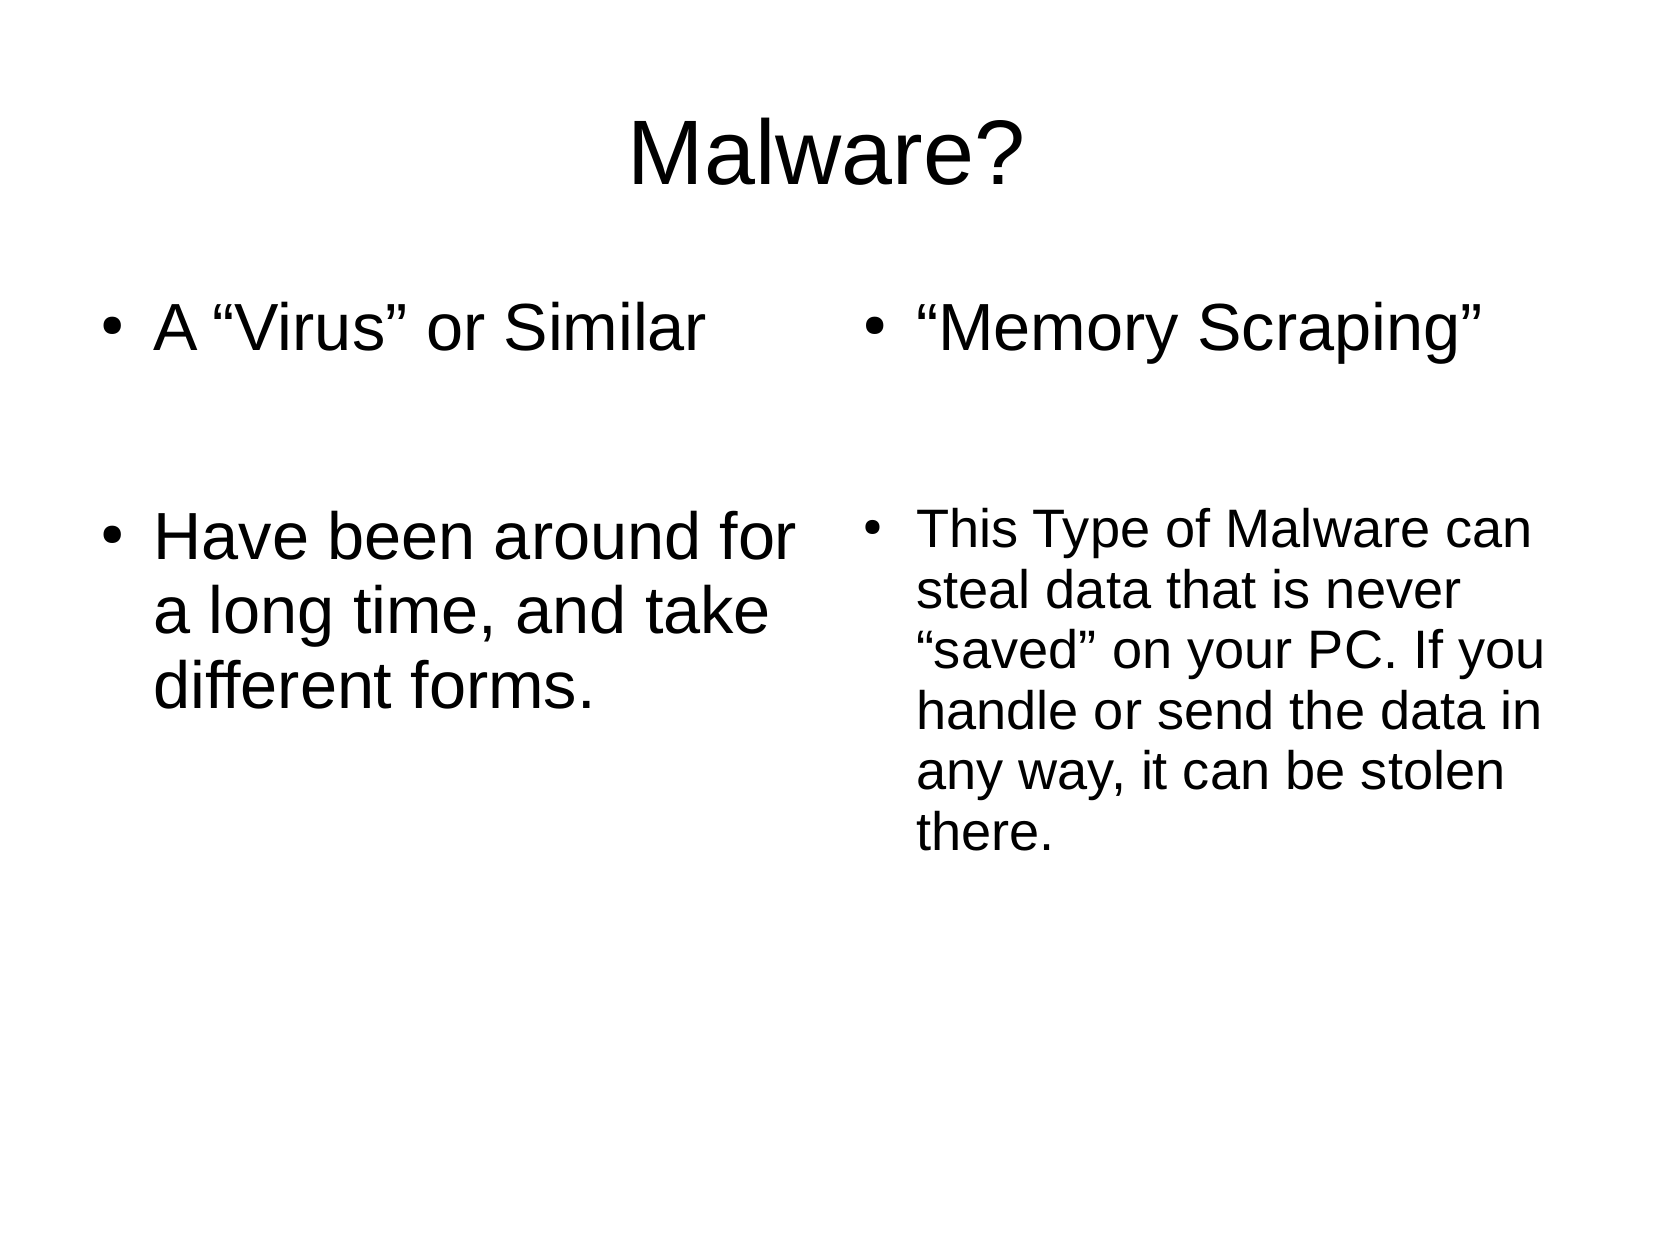

# Malware?
A “Virus” or Similar
Have been around for a long time, and take different forms.
“Memory Scraping”
This Type of Malware can steal data that is never “saved” on your PC. If you handle or send the data in any way, it can be stolen there.